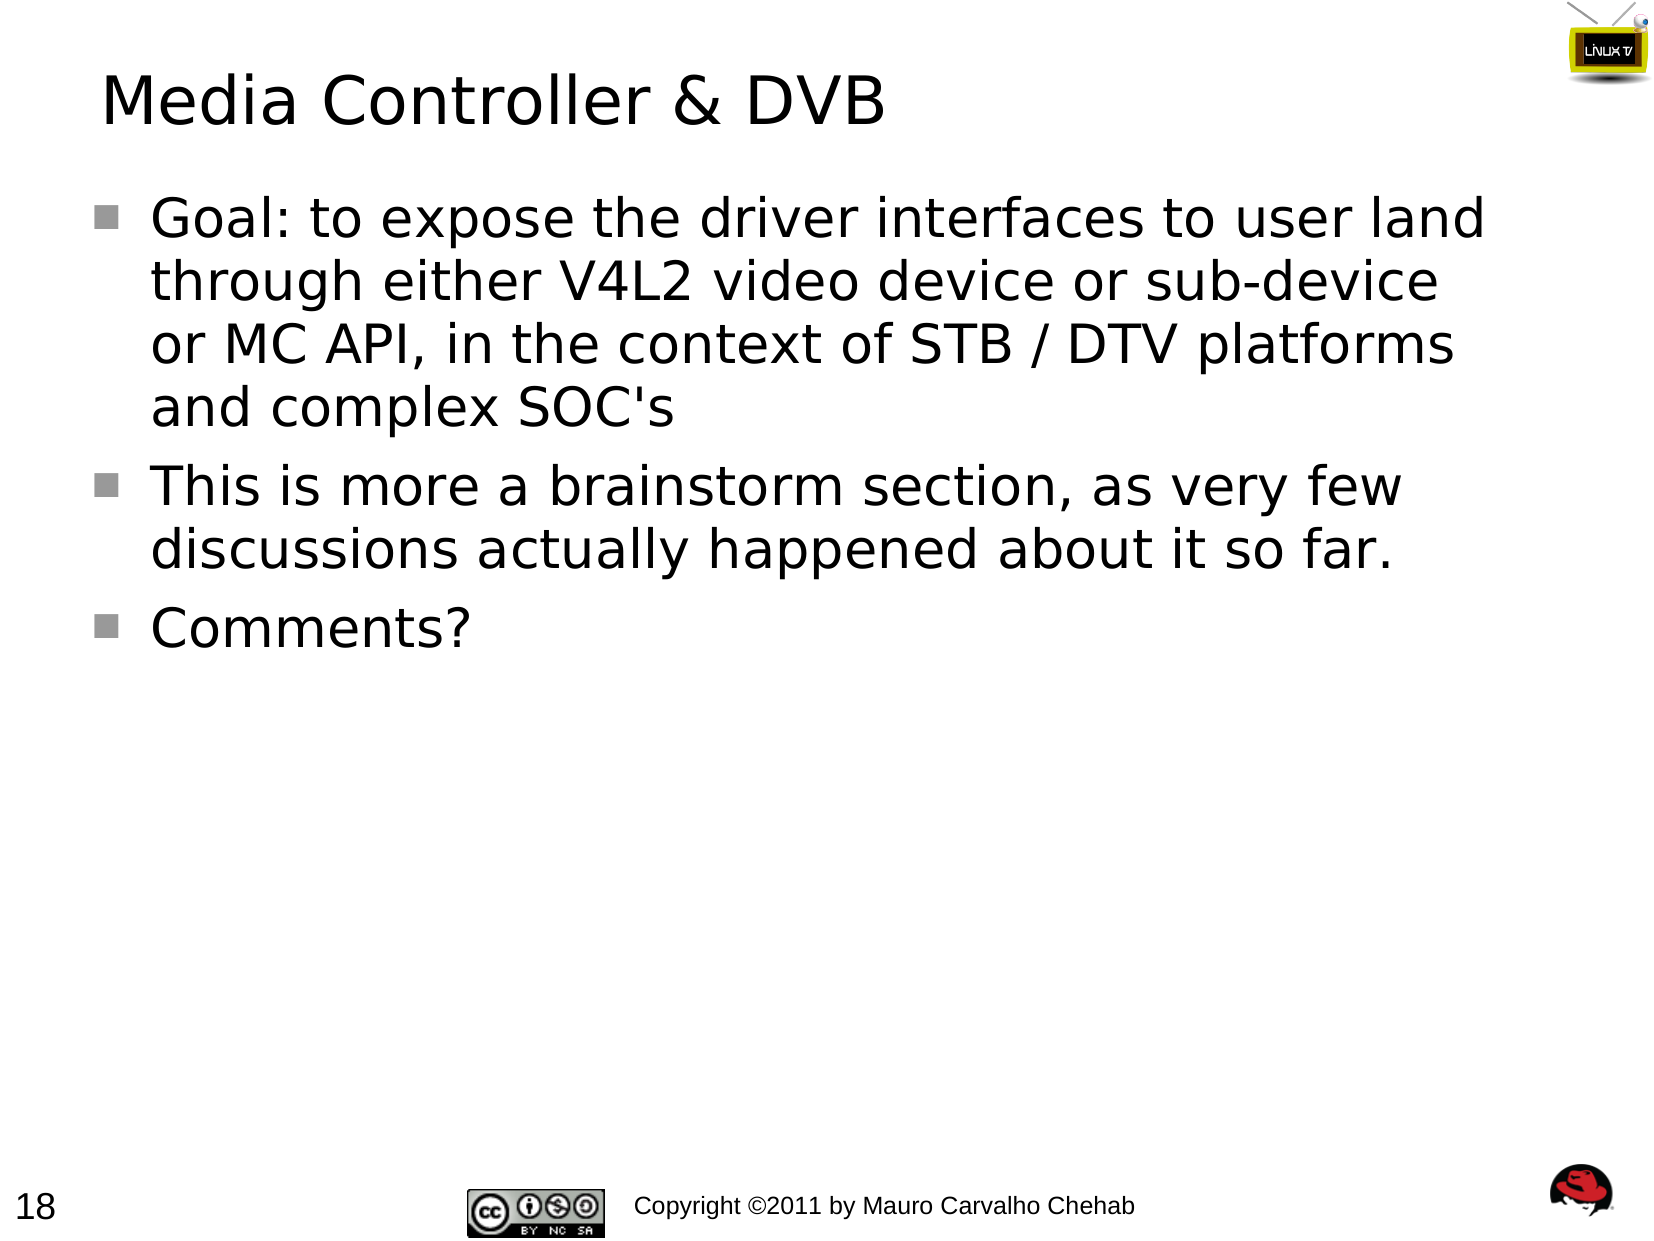

# Media Controller & DVB
Goal: to expose the driver interfaces to user land through either V4L2 video device or sub-device or MC API, in the context of STB / DTV platforms and complex SOC's
This is more a brainstorm section, as very few discussions actually happened about it so far.
Comments?